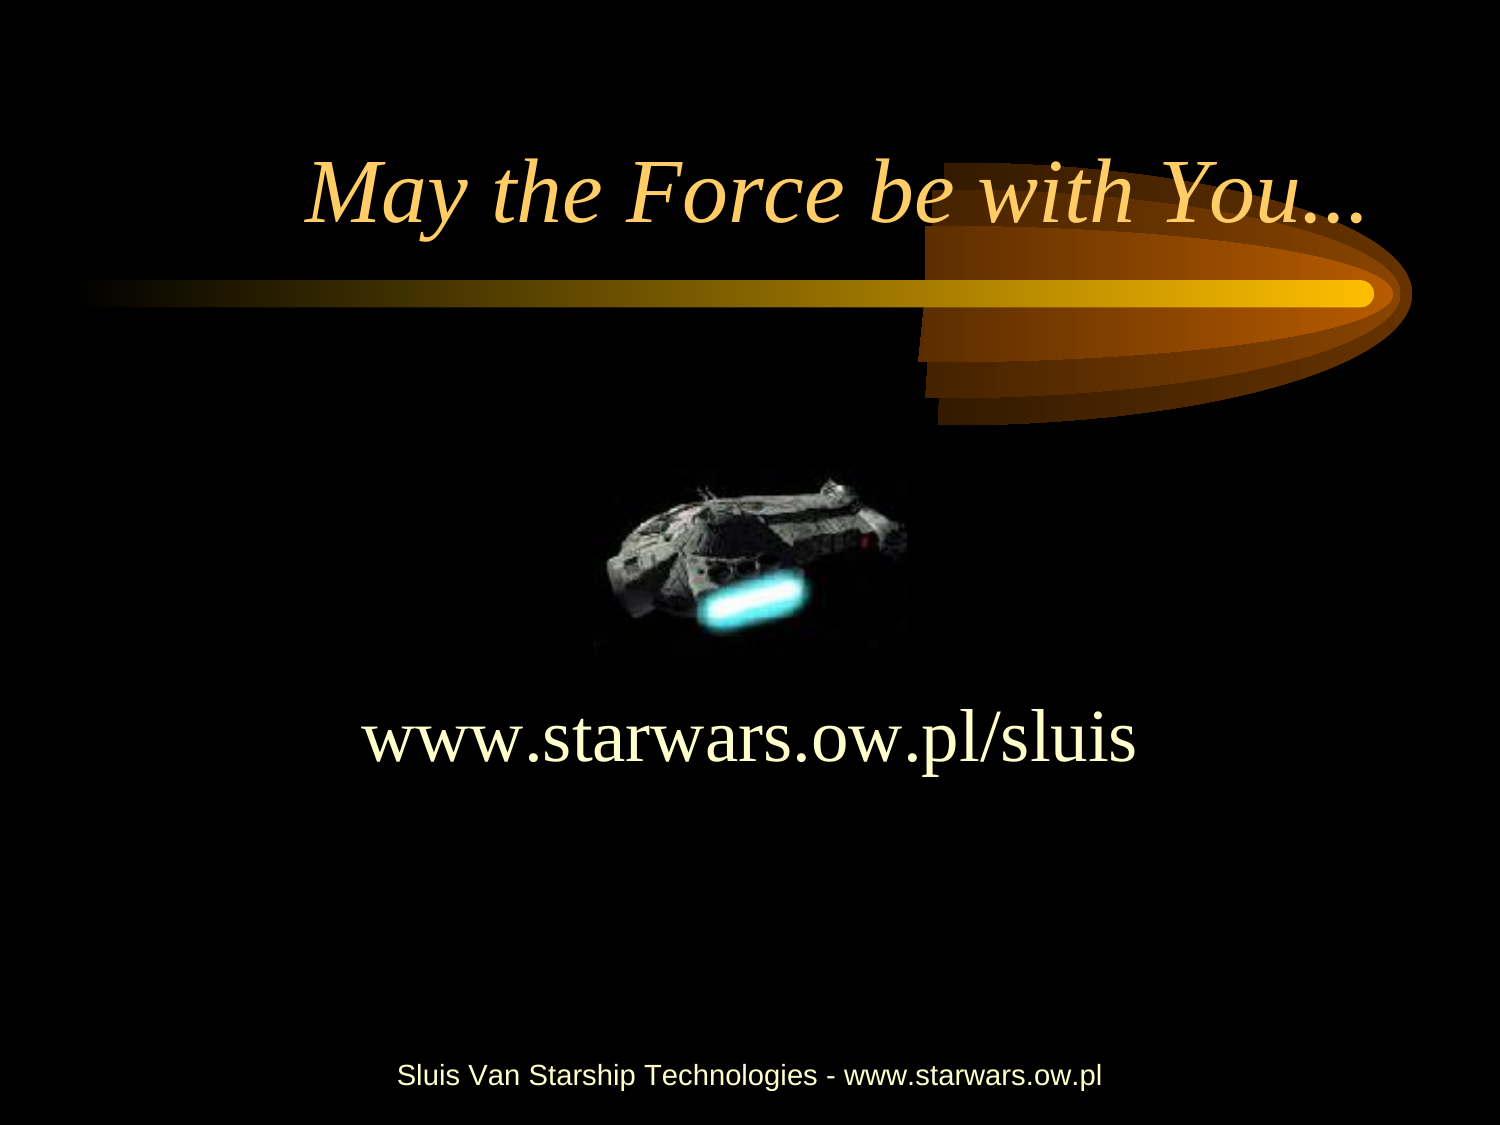

# May the Force be with You...
www.starwars.ow.pl/sluis
Sluis Van Starship Technologies - www.starwars.ow.pl